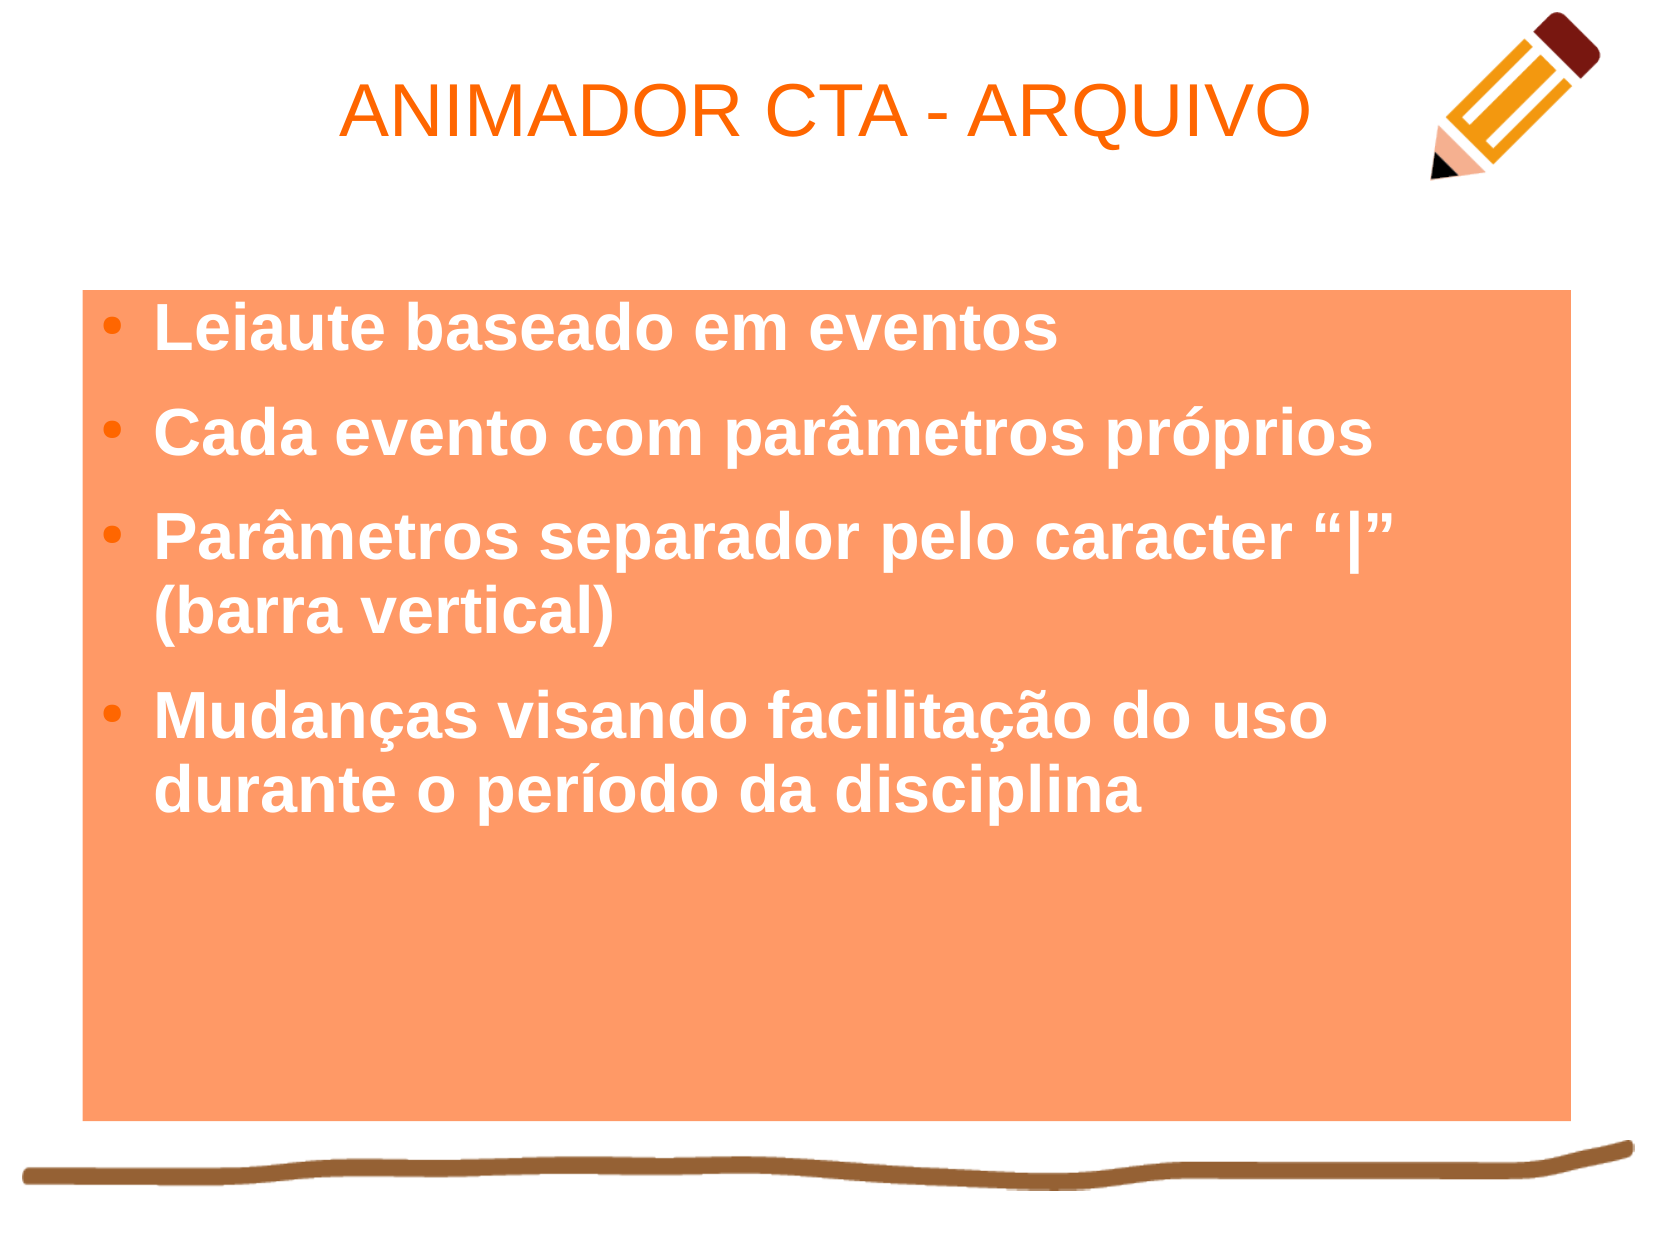

# ANIMADOR CTA - ARQUIVO
Leiaute baseado em eventos
Cada evento com parâmetros próprios
Parâmetros separador pelo caracter “|” (barra vertical)
Mudanças visando facilitação do uso durante o período da disciplina